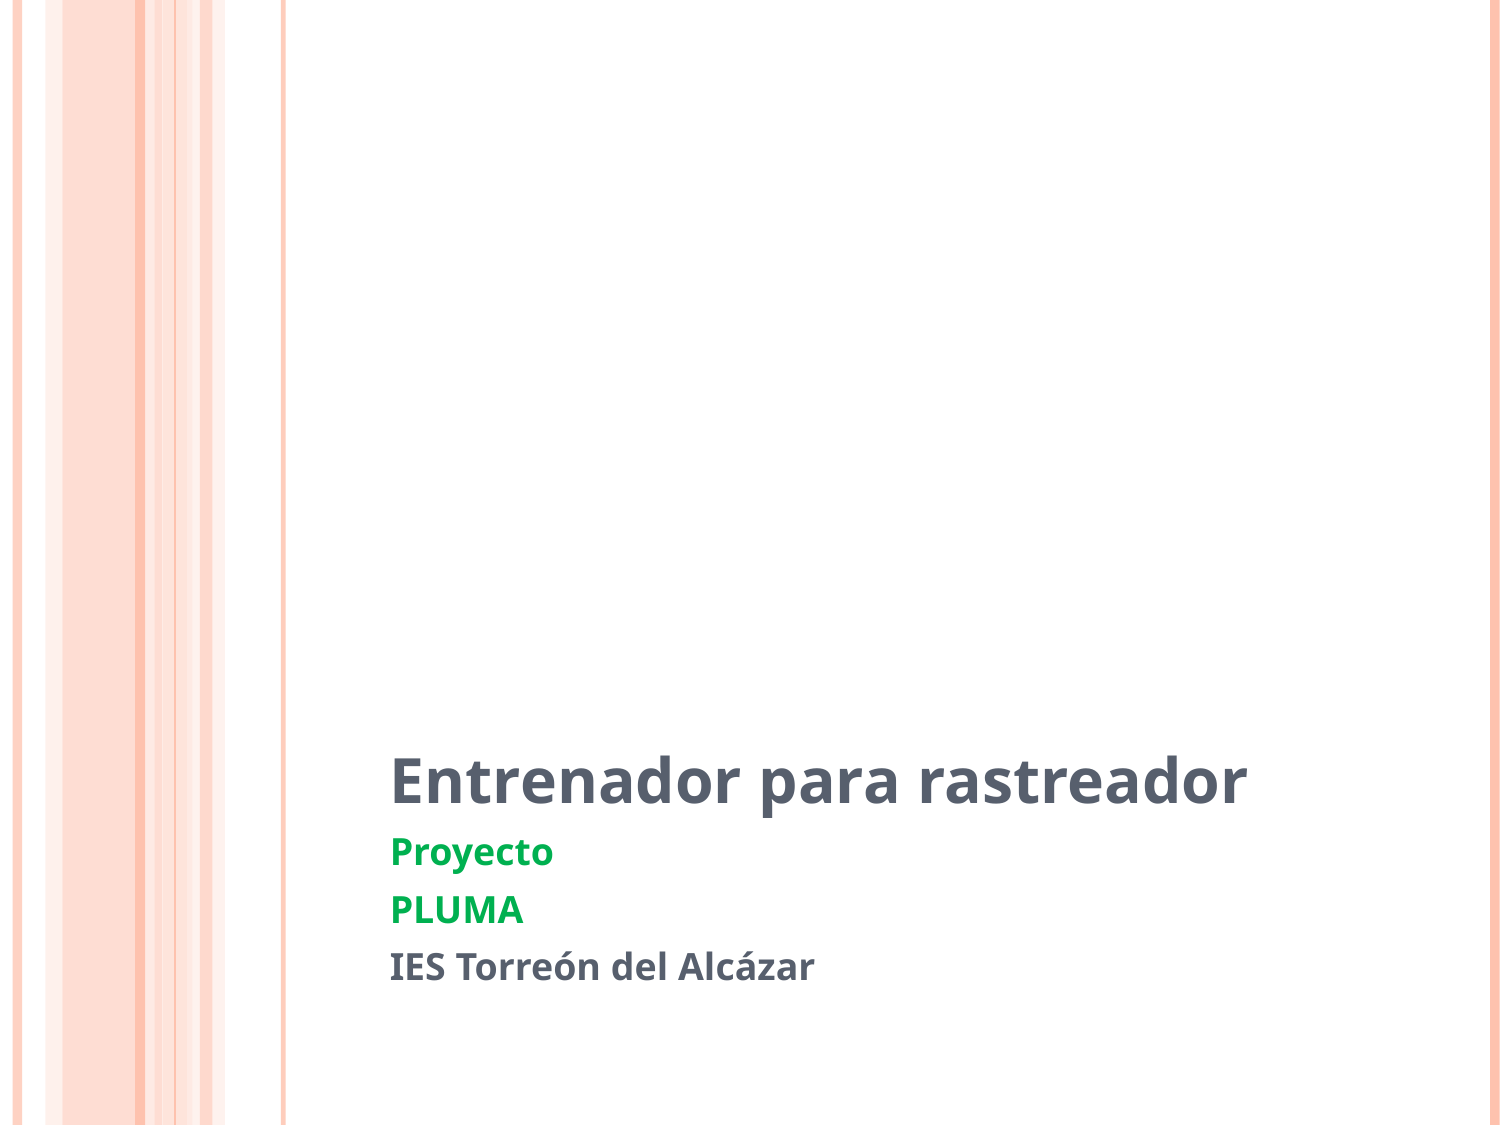

# Entrenador para rastreador
Proyecto
PLUMA
IES Torreón del Alcázar